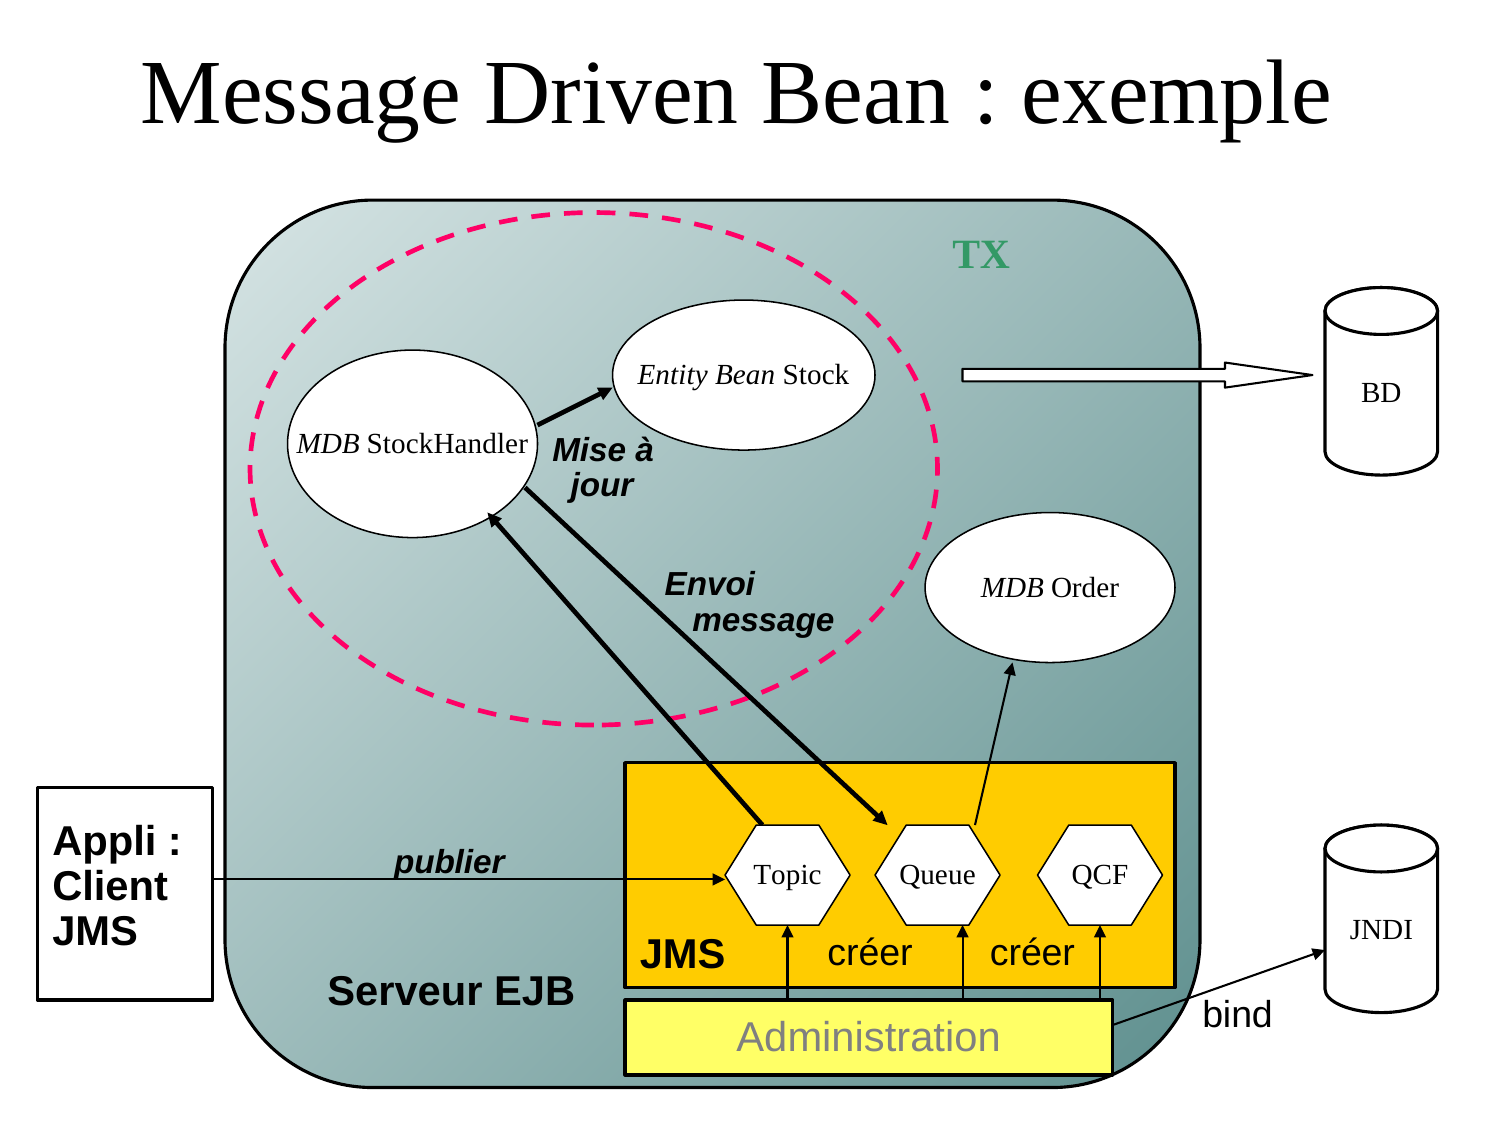

# Message Driven Bean : exemple
TX
BD
Entity Bean Stock
MDB StockHandler
MDB Order
Mise à
 jour
Envoi
 message
JMS
Administration
Appli :
Client
JMS
Topic
Queue
QCF
créer
créer
bind
JNDI
publier
Serveur EJB